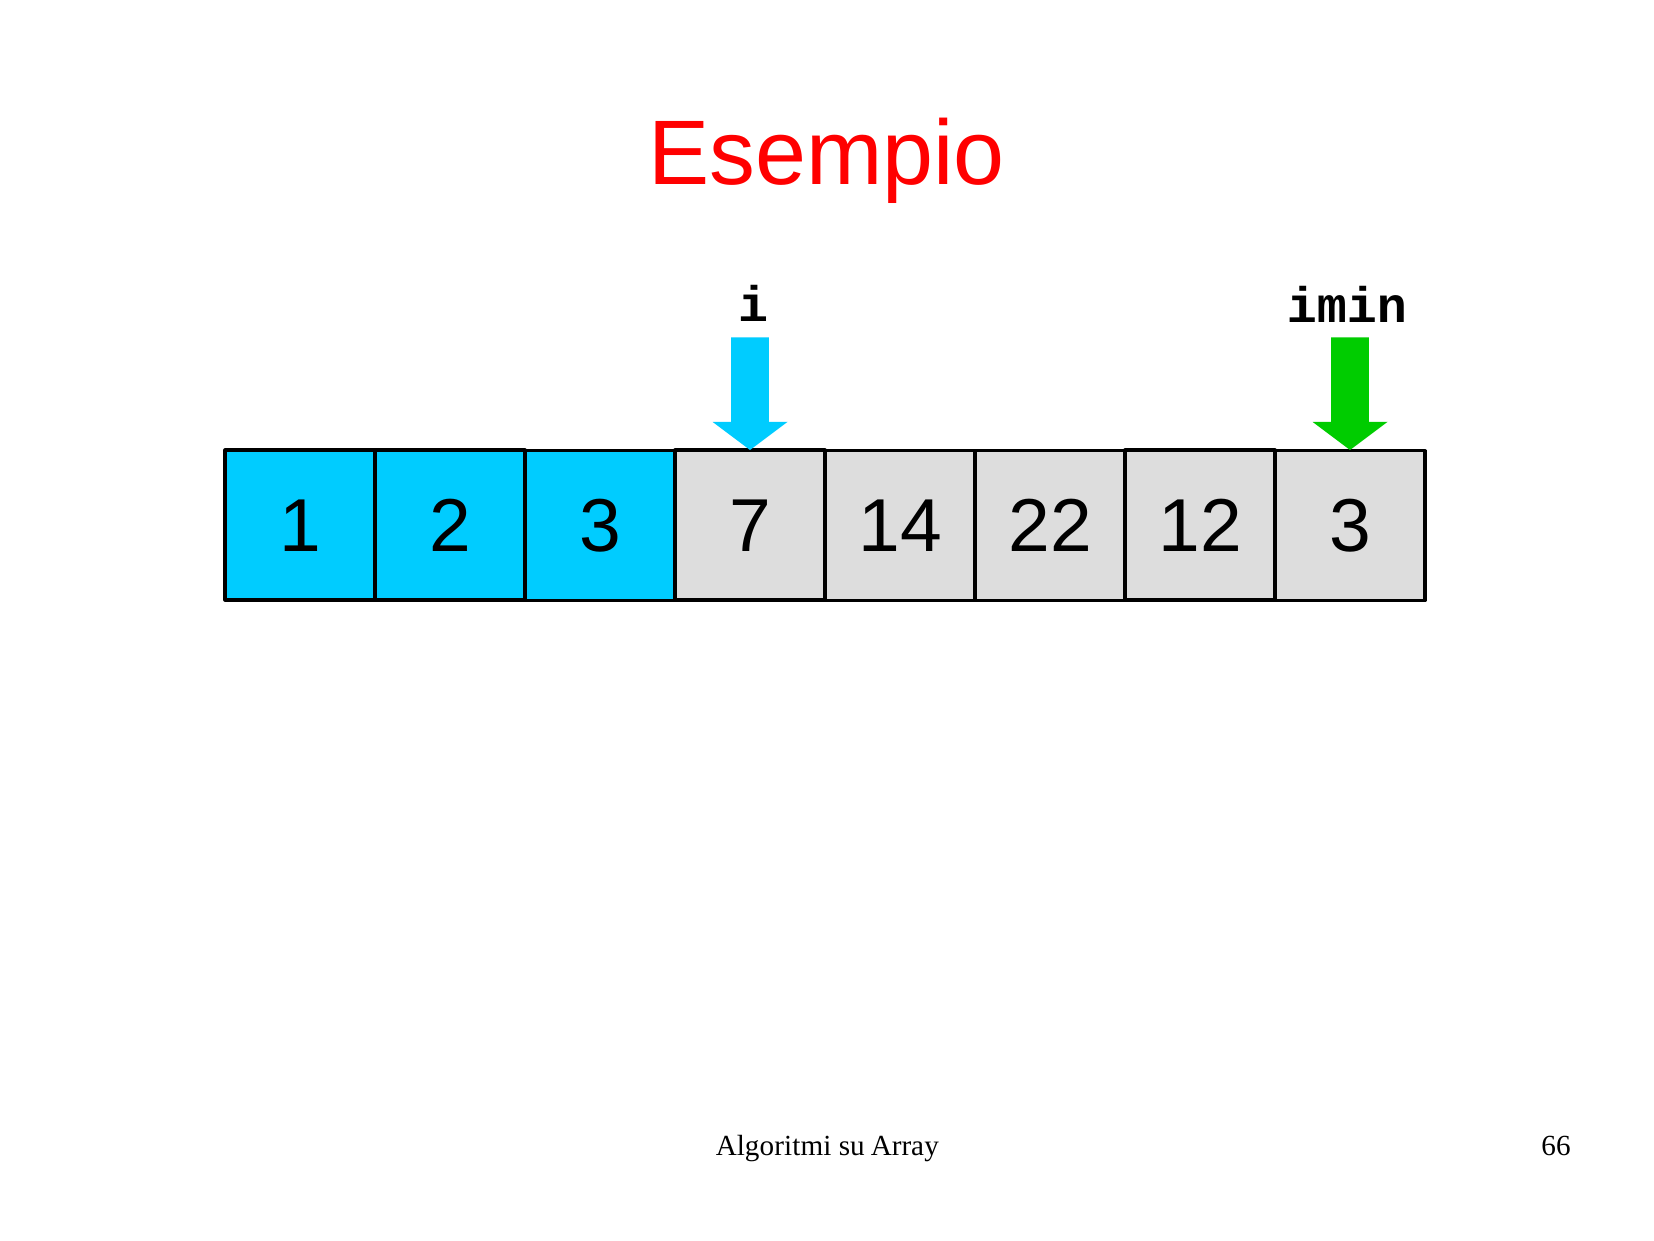

# Esempio
i
imin
1
2
7
12
3
14
22
3
Algoritmi su Array
66